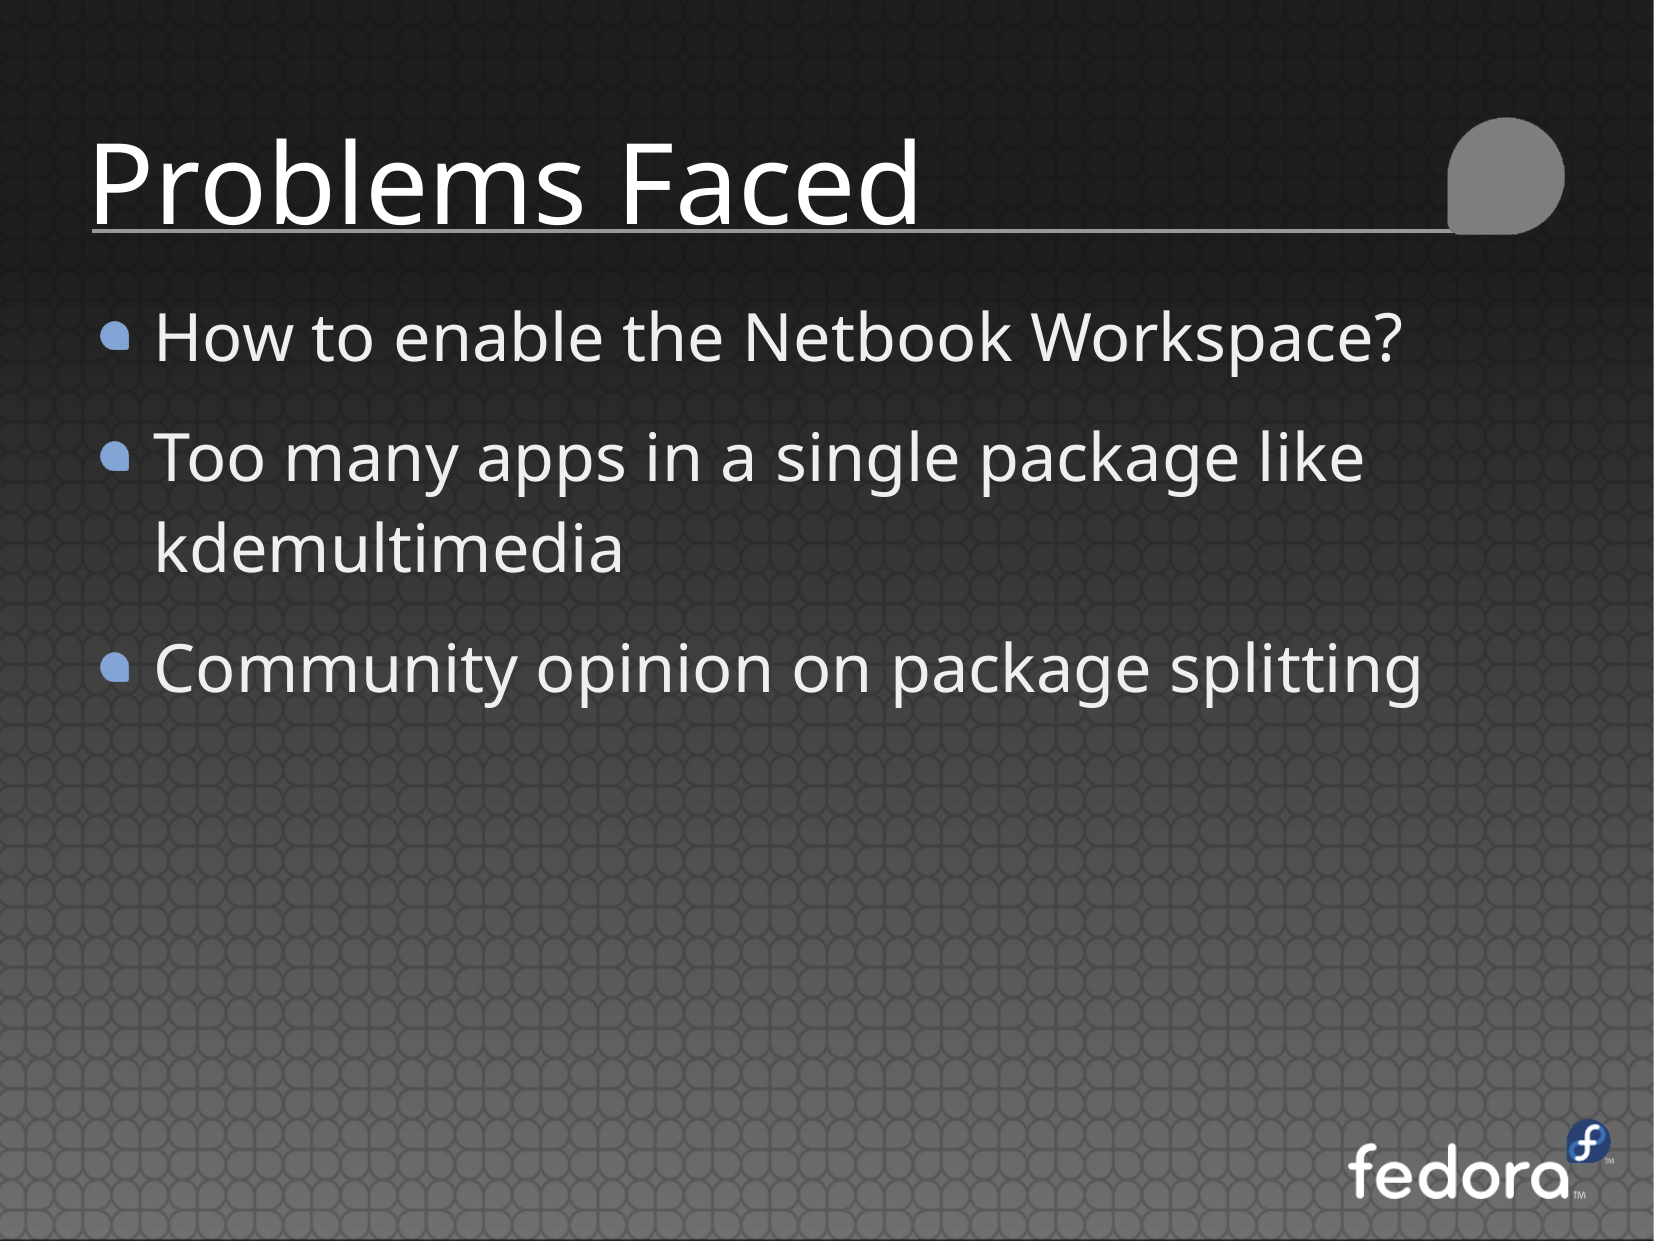

# Problems Faced
How to enable the Netbook Workspace?
Too many apps in a single package like kdemultimedia
Community opinion on package splitting